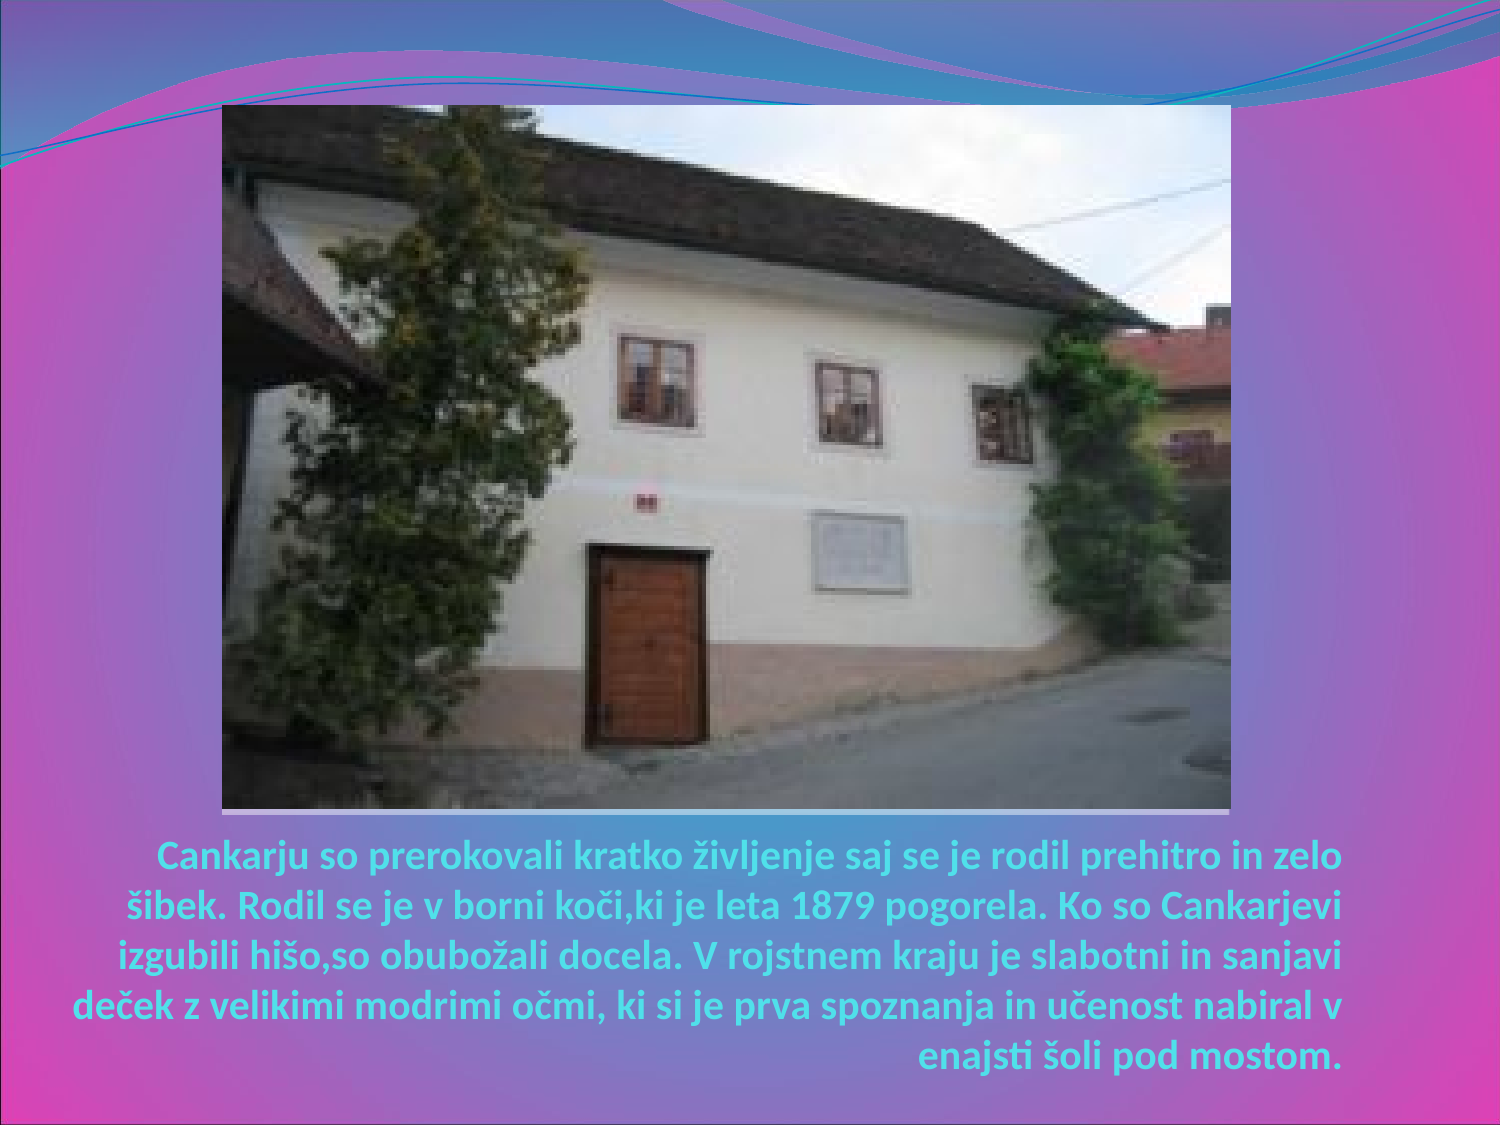

# Cankarju so prerokovali kratko življenje saj se je rodil prehitro in zelo šibek. Rodil se je v borni koči,ki je leta 1879 pogorela. Ko so Cankarjevi izgubili hišo,so obubožali docela. V rojstnem kraju je slabotni in sanjavi deček z velikimi modrimi očmi, ki si je prva spoznanja in učenost nabiral v enajsti šoli pod mostom.